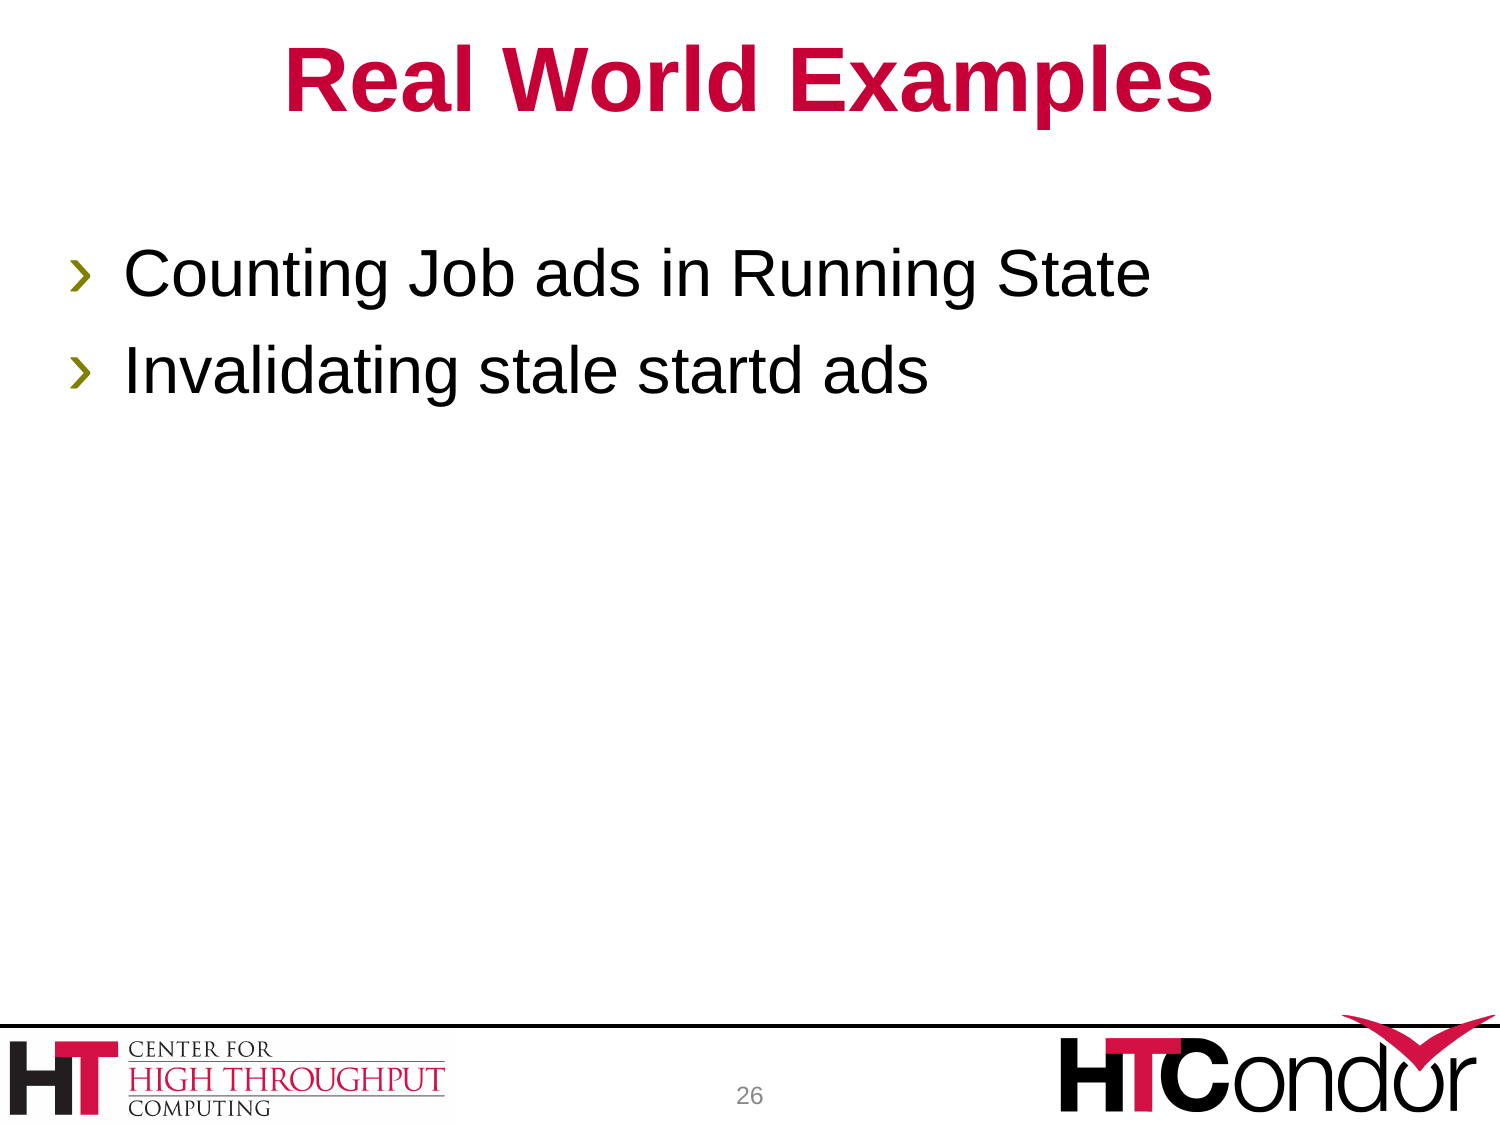

# Real World Examples
Counting Job ads in Running State
Invalidating stale startd ads